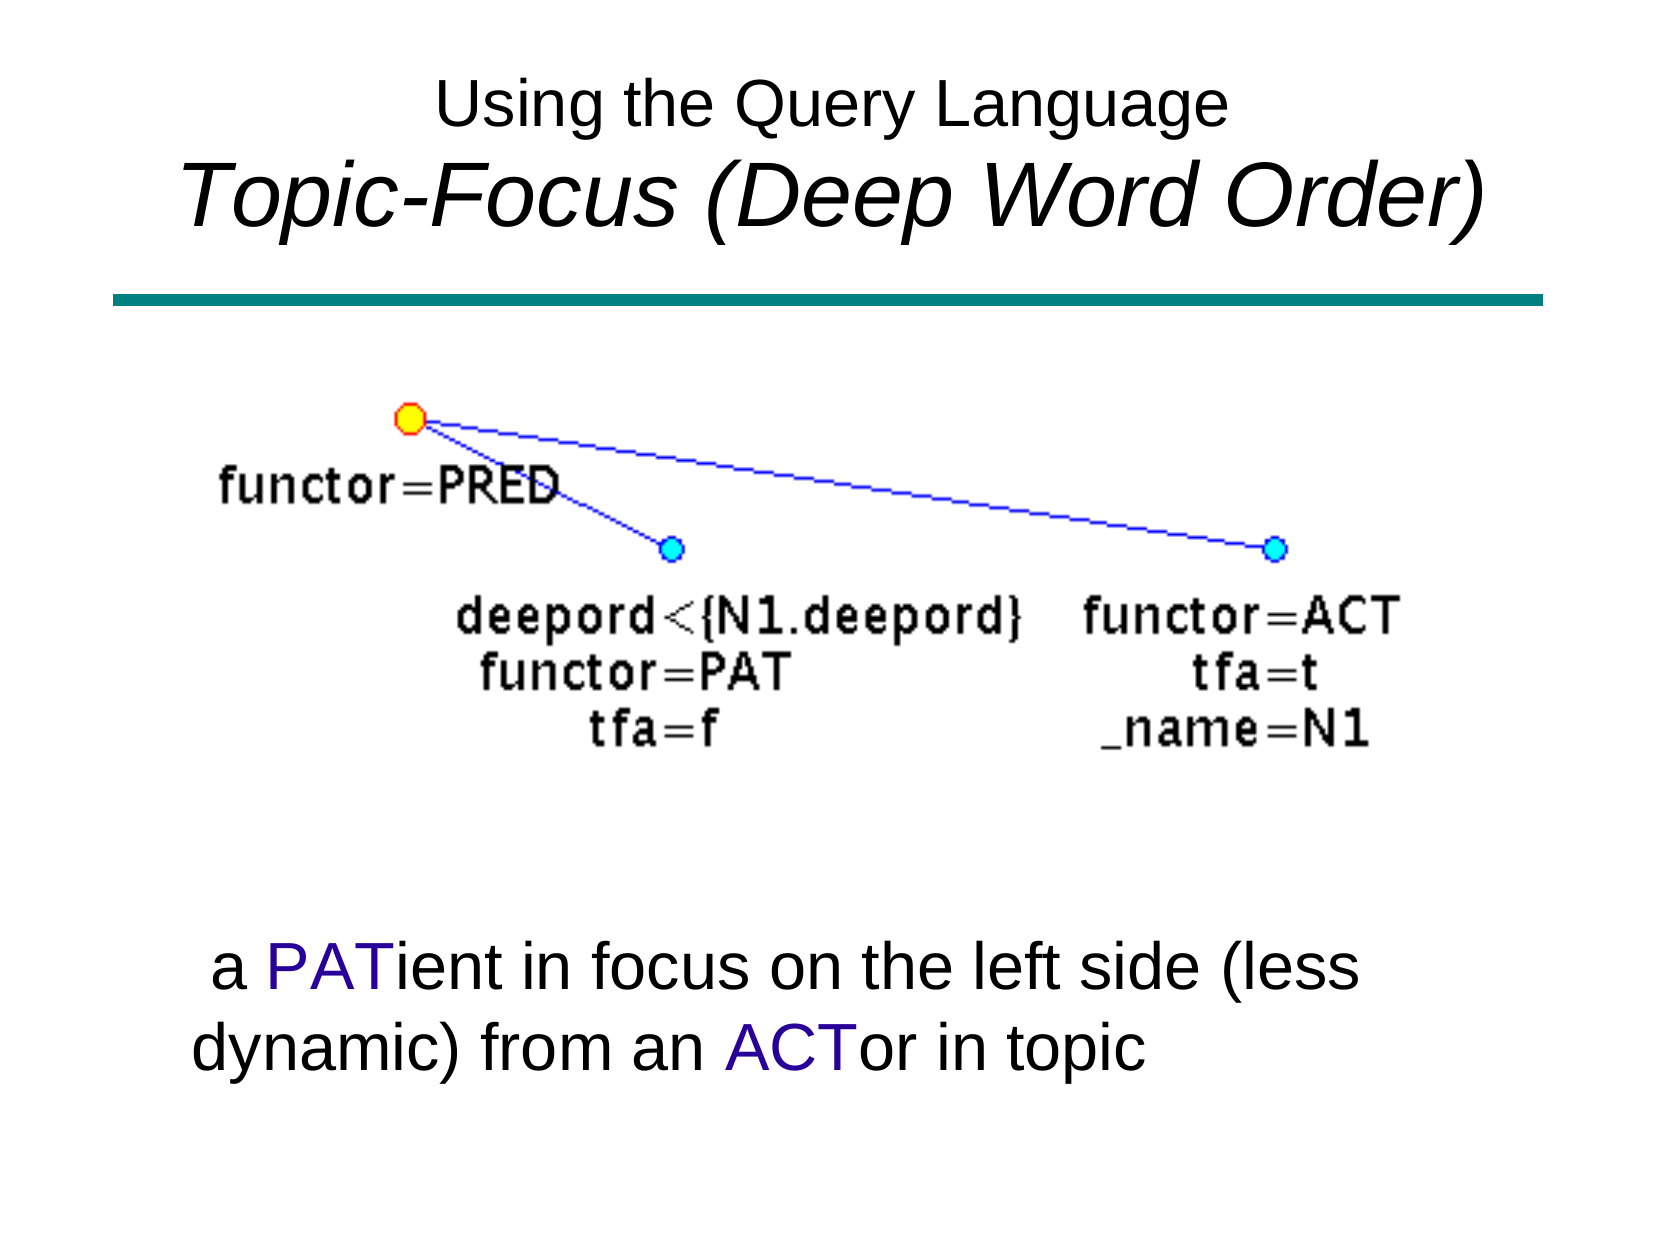

# Using the Query Language Topic-Focus (Deep Word Order)
 a PATient in focus on the left side (less
dynamic) from an ACTor in topic